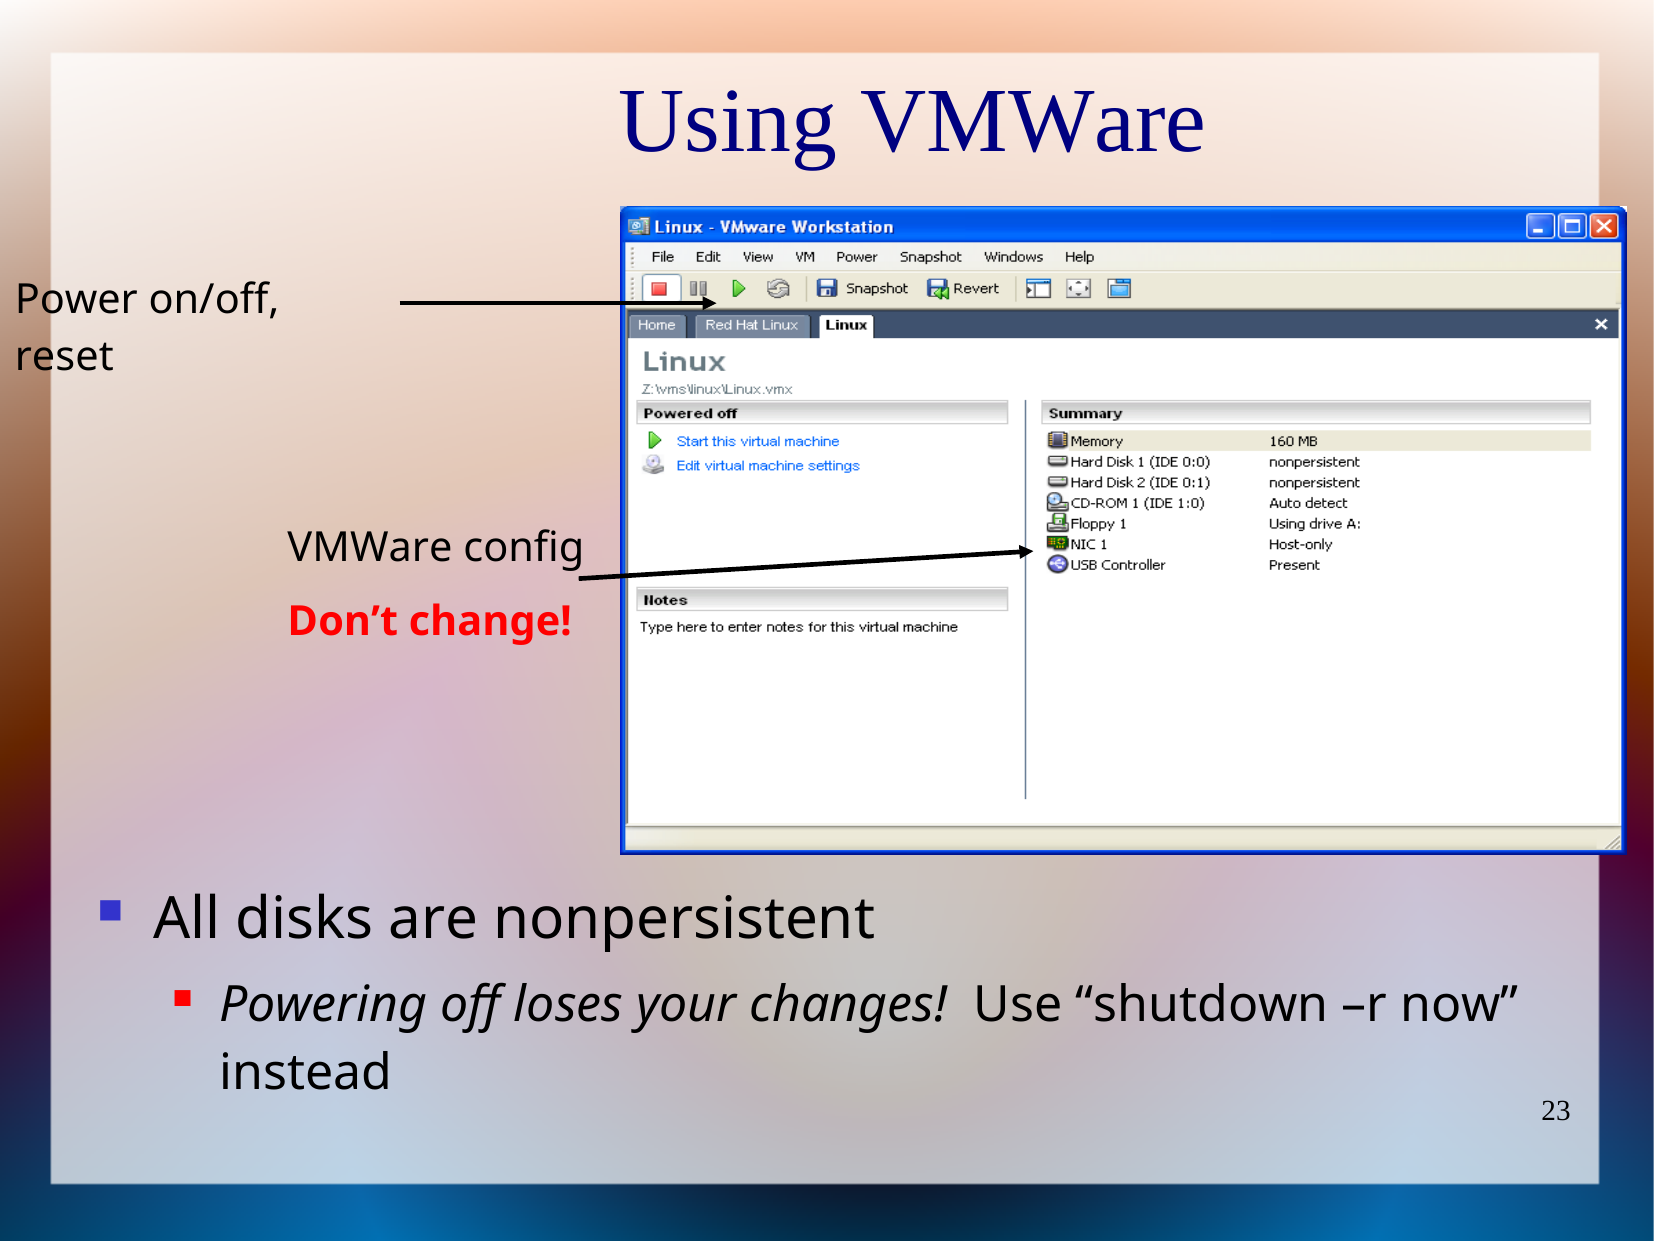

# Using VMWare
Power on/off, reset
VMWare config
Don’t change!
All disks are nonpersistent
Powering off loses your changes! Use “shutdown –r now” instead
23